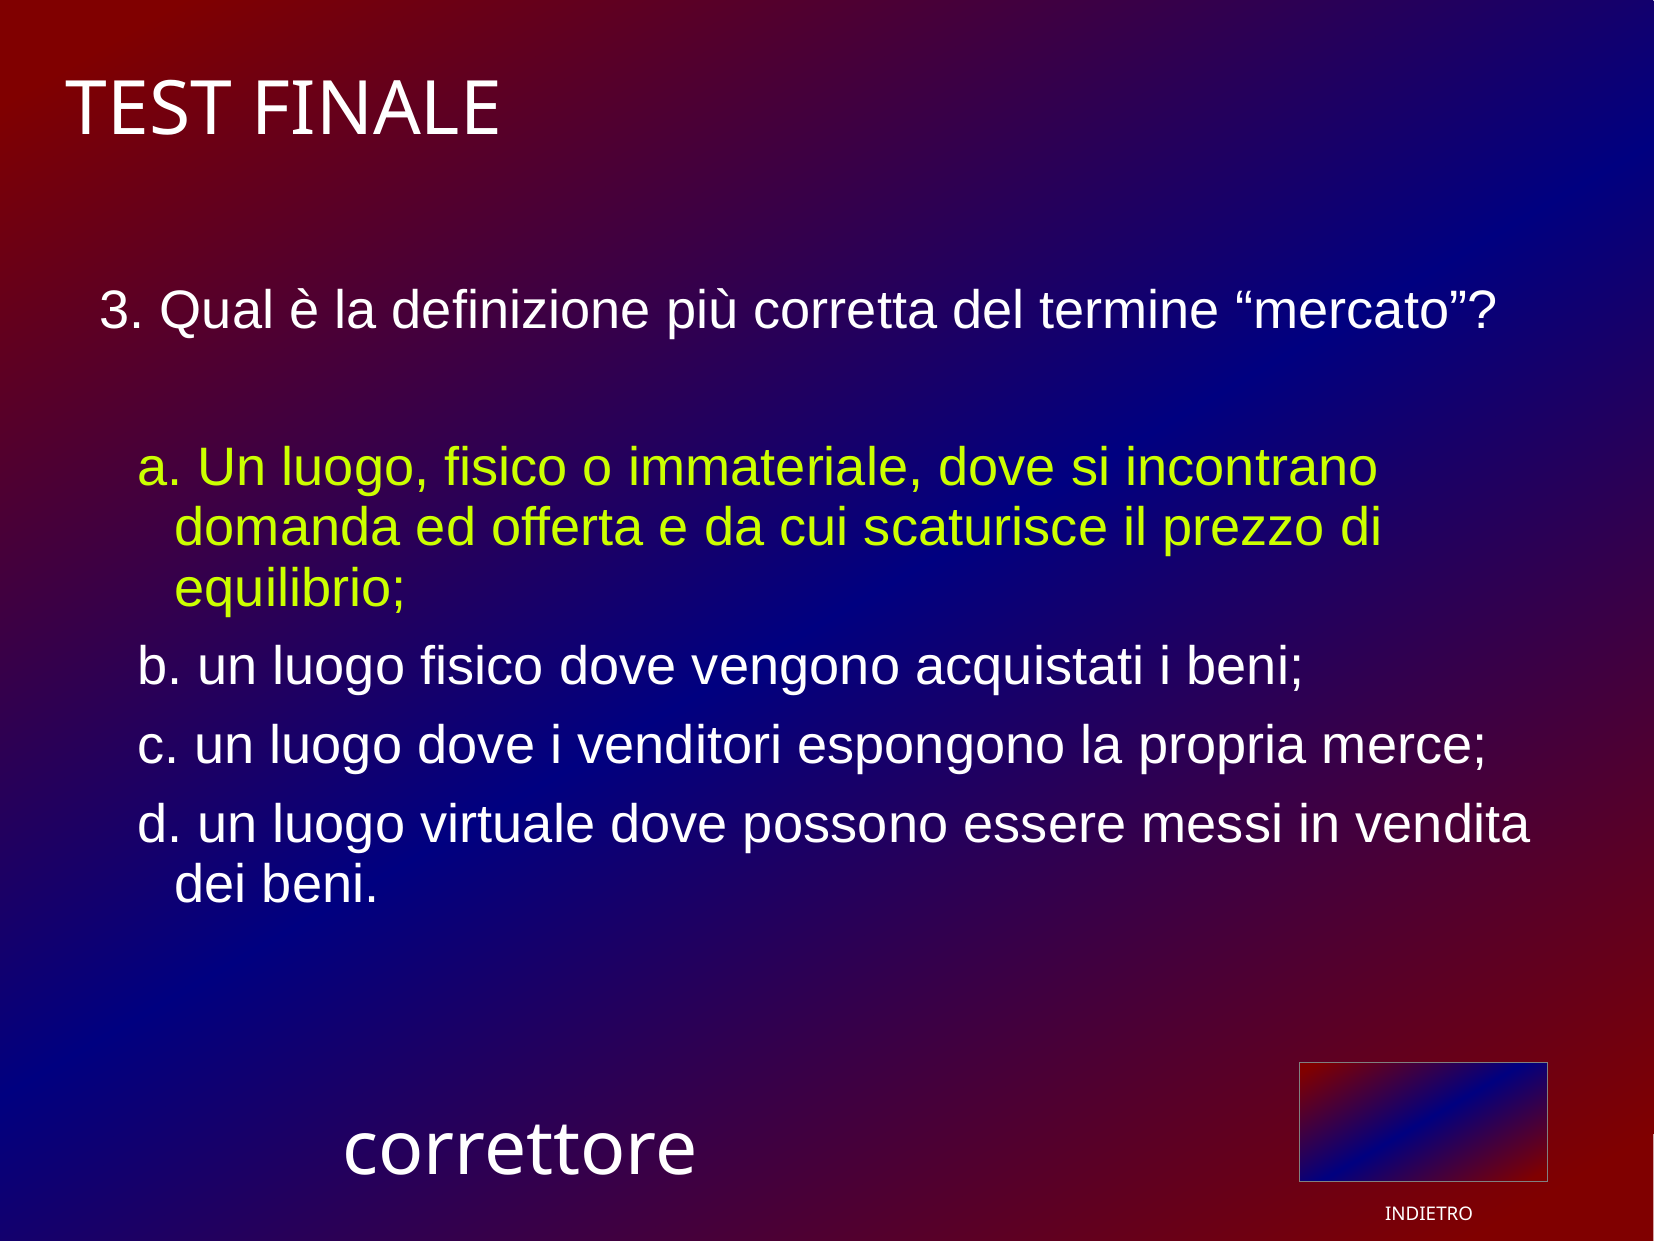

TEST FINALE
3. Qual è la definizione più corretta del termine “mercato”?
a. Un luogo, fisico o immateriale, dove si incontrano domanda ed offerta e da cui scaturisce il prezzo di equilibrio;
b. un luogo fisico dove vengono acquistati i beni;
c. un luogo dove i venditori espongono la propria merce;
d. un luogo virtuale dove possono essere messi in vendita dei beni.
 correttore
INDIETRO